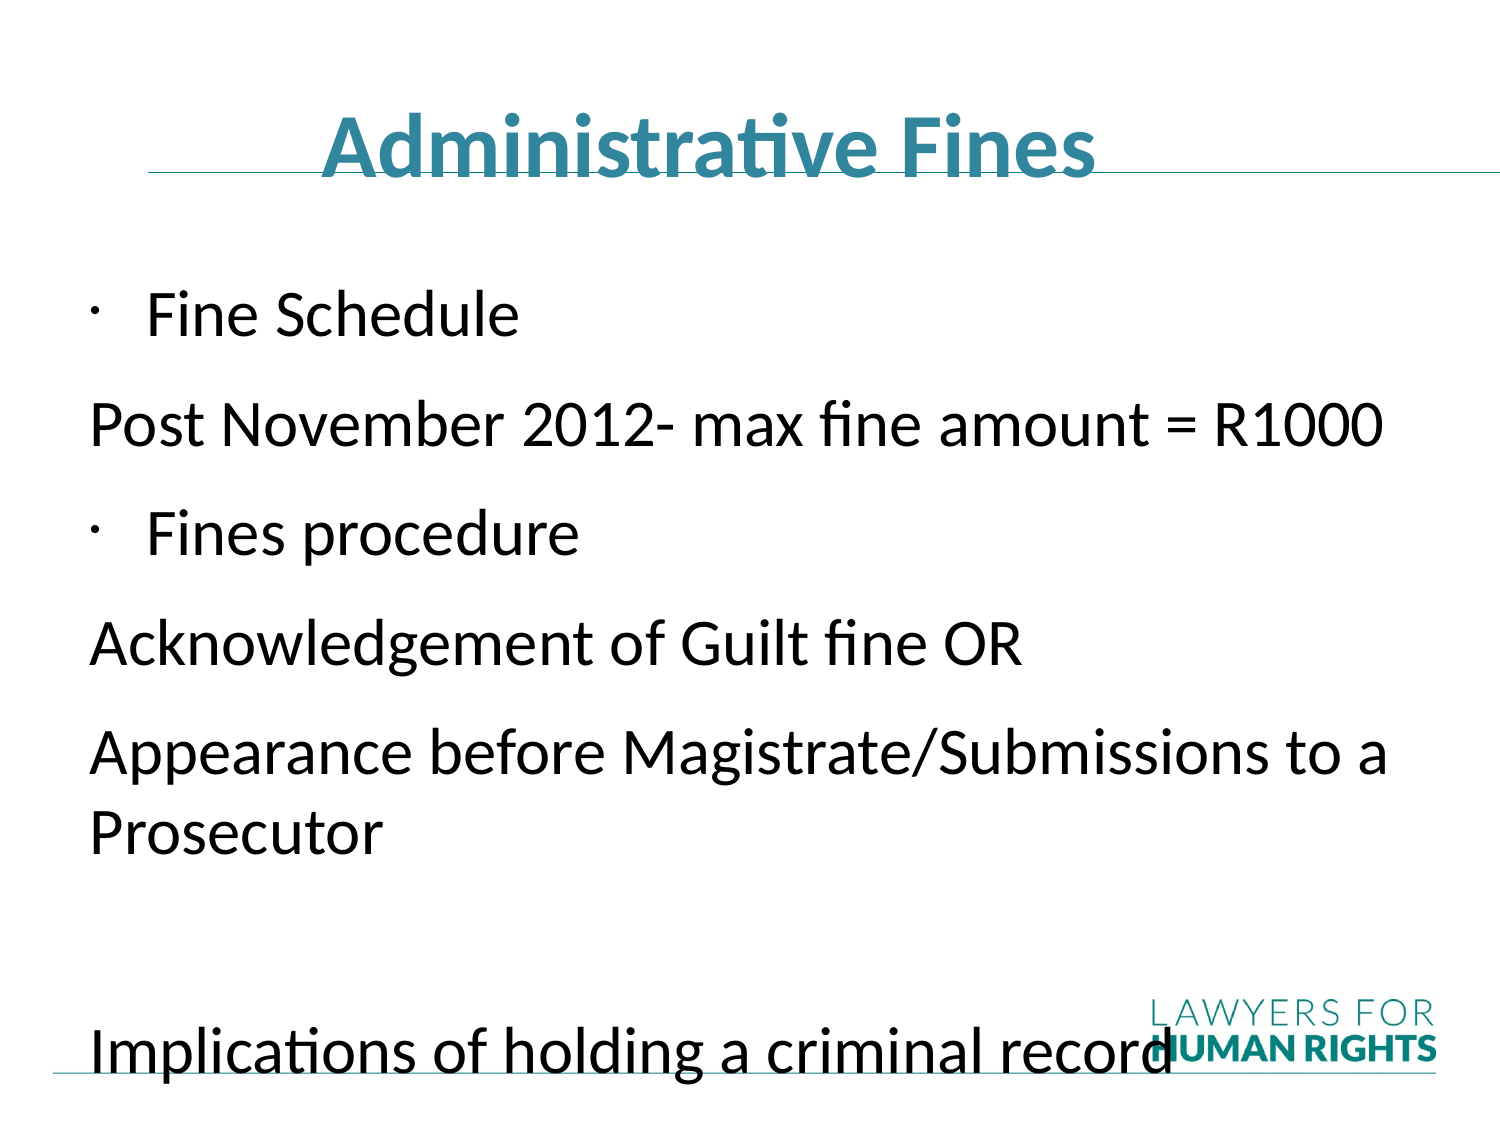

# Administrative Fines
Fine Schedule
Post November 2012- max fine amount = R1000
Fines procedure
Acknowledgement of Guilt fine OR
Appearance before Magistrate/Submissions to a Prosecutor
Implications of holding a criminal record